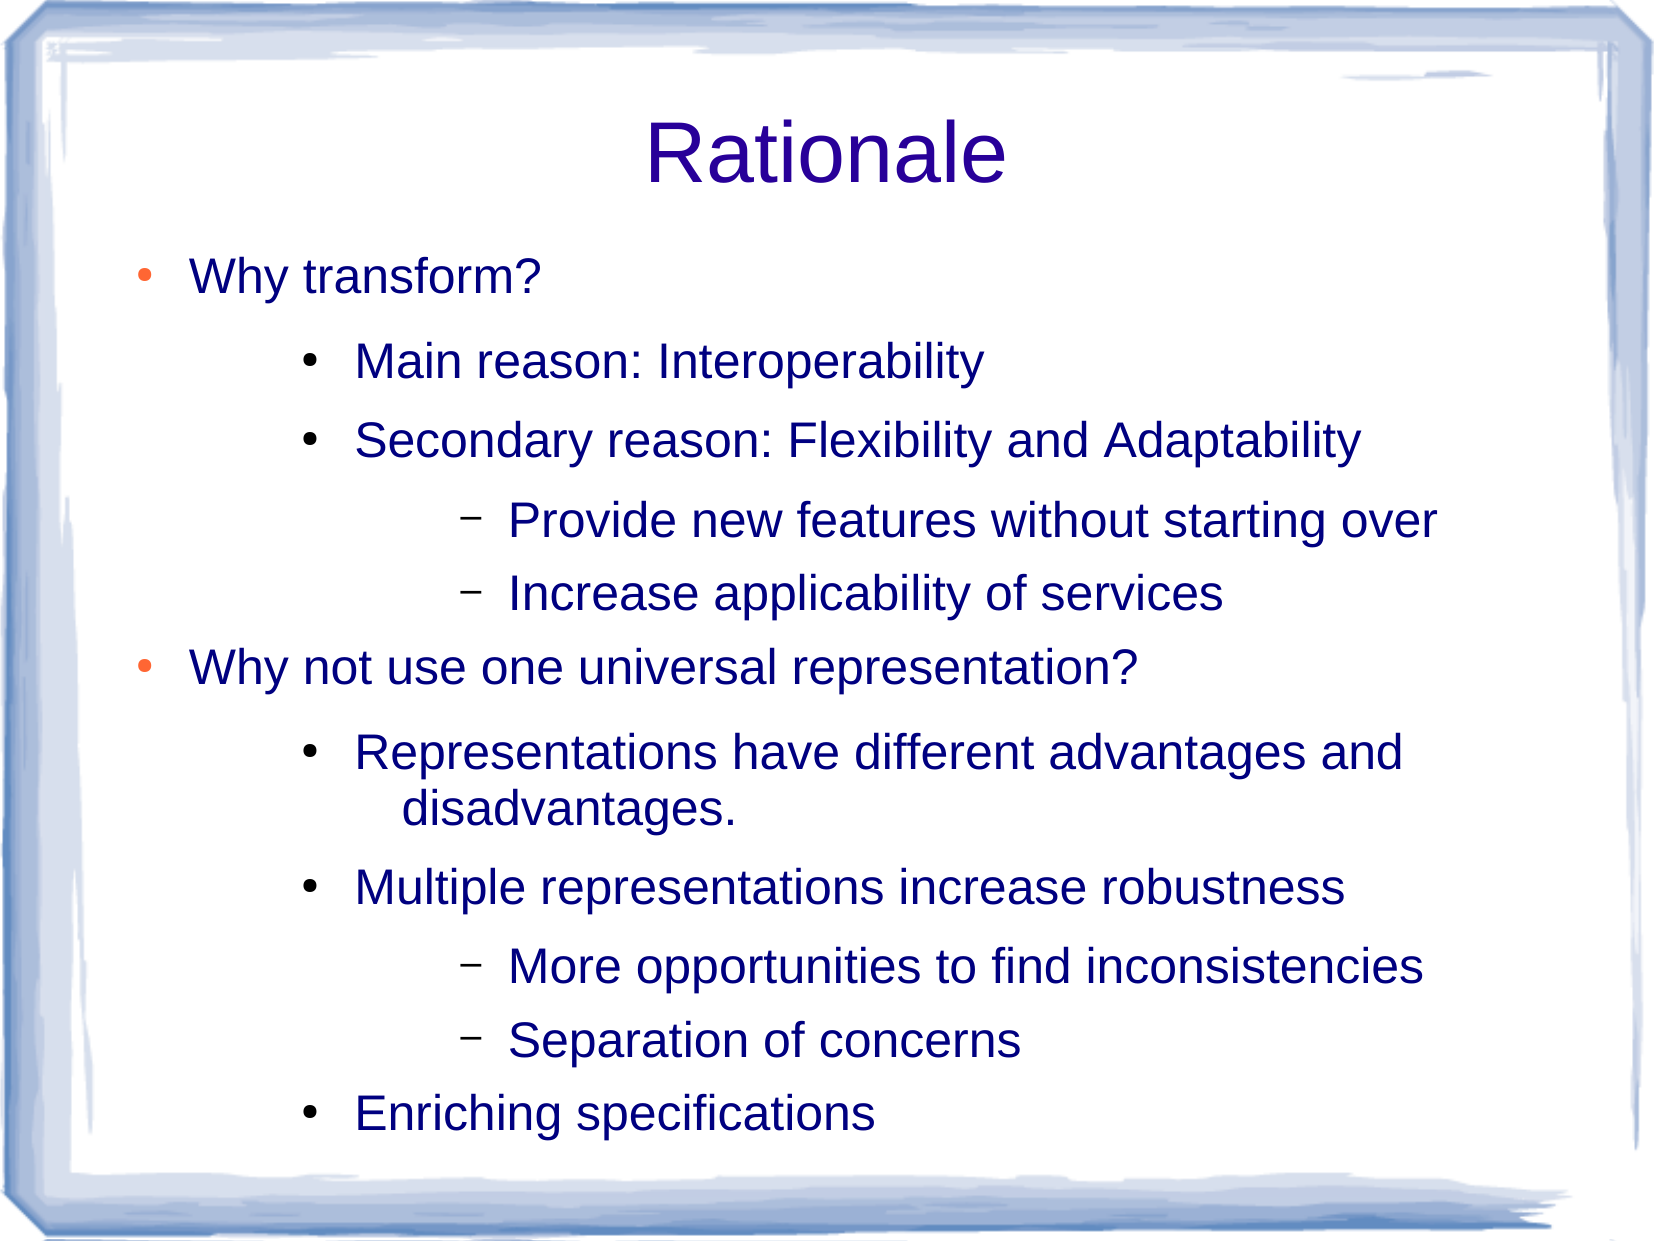

# Rationale
Why transform?
Main reason: Interoperability
Secondary reason: Flexibility and Adaptability
Provide new features without starting over
Increase applicability of services
Why not use one universal representation?
Representations have different advantages and disadvantages.
Multiple representations increase robustness
More opportunities to find inconsistencies
Separation of concerns
Enriching specifications